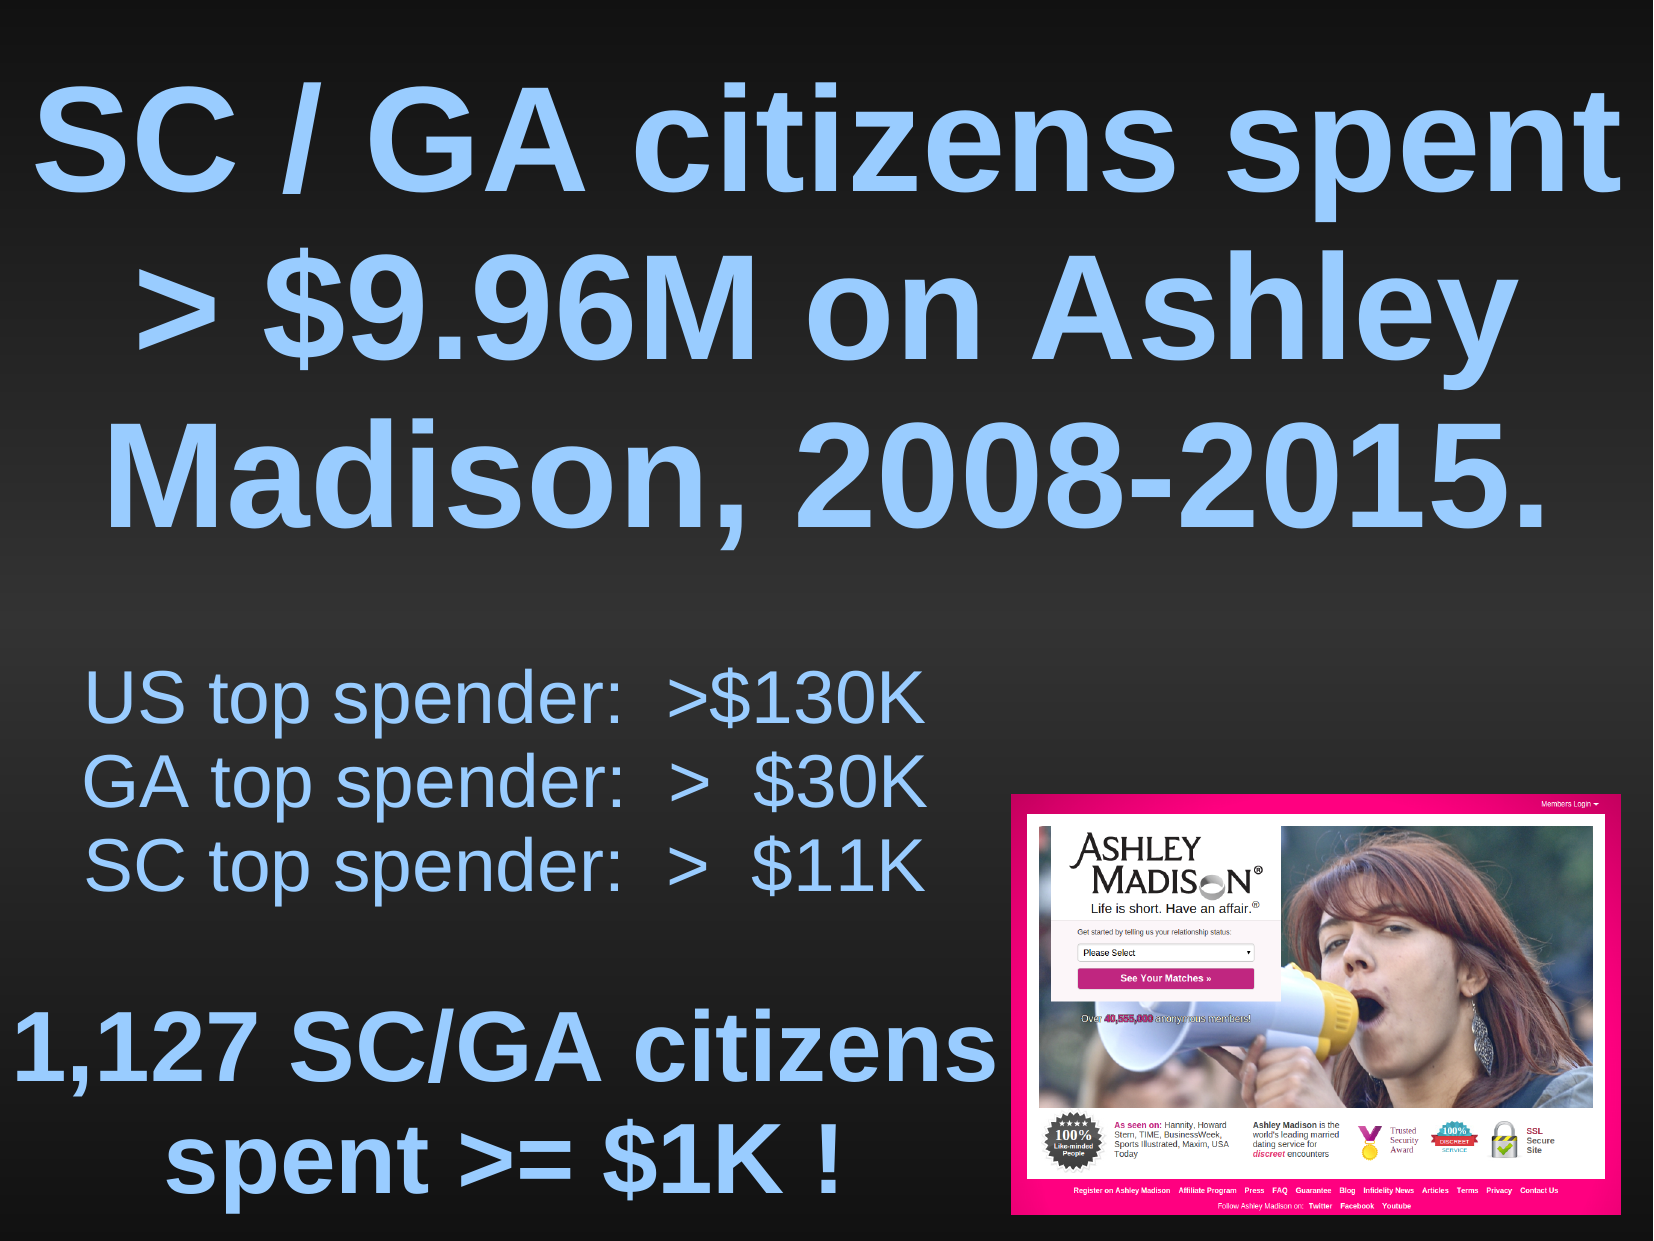

# SC / GA citizens spent > $9.96M on Ashley Madison, 2008-2015.
US top spender: >$130K
GA top spender: > $30K
SC top spender: > $11K
1,127 SC/GA citizens
spent >= $1K !